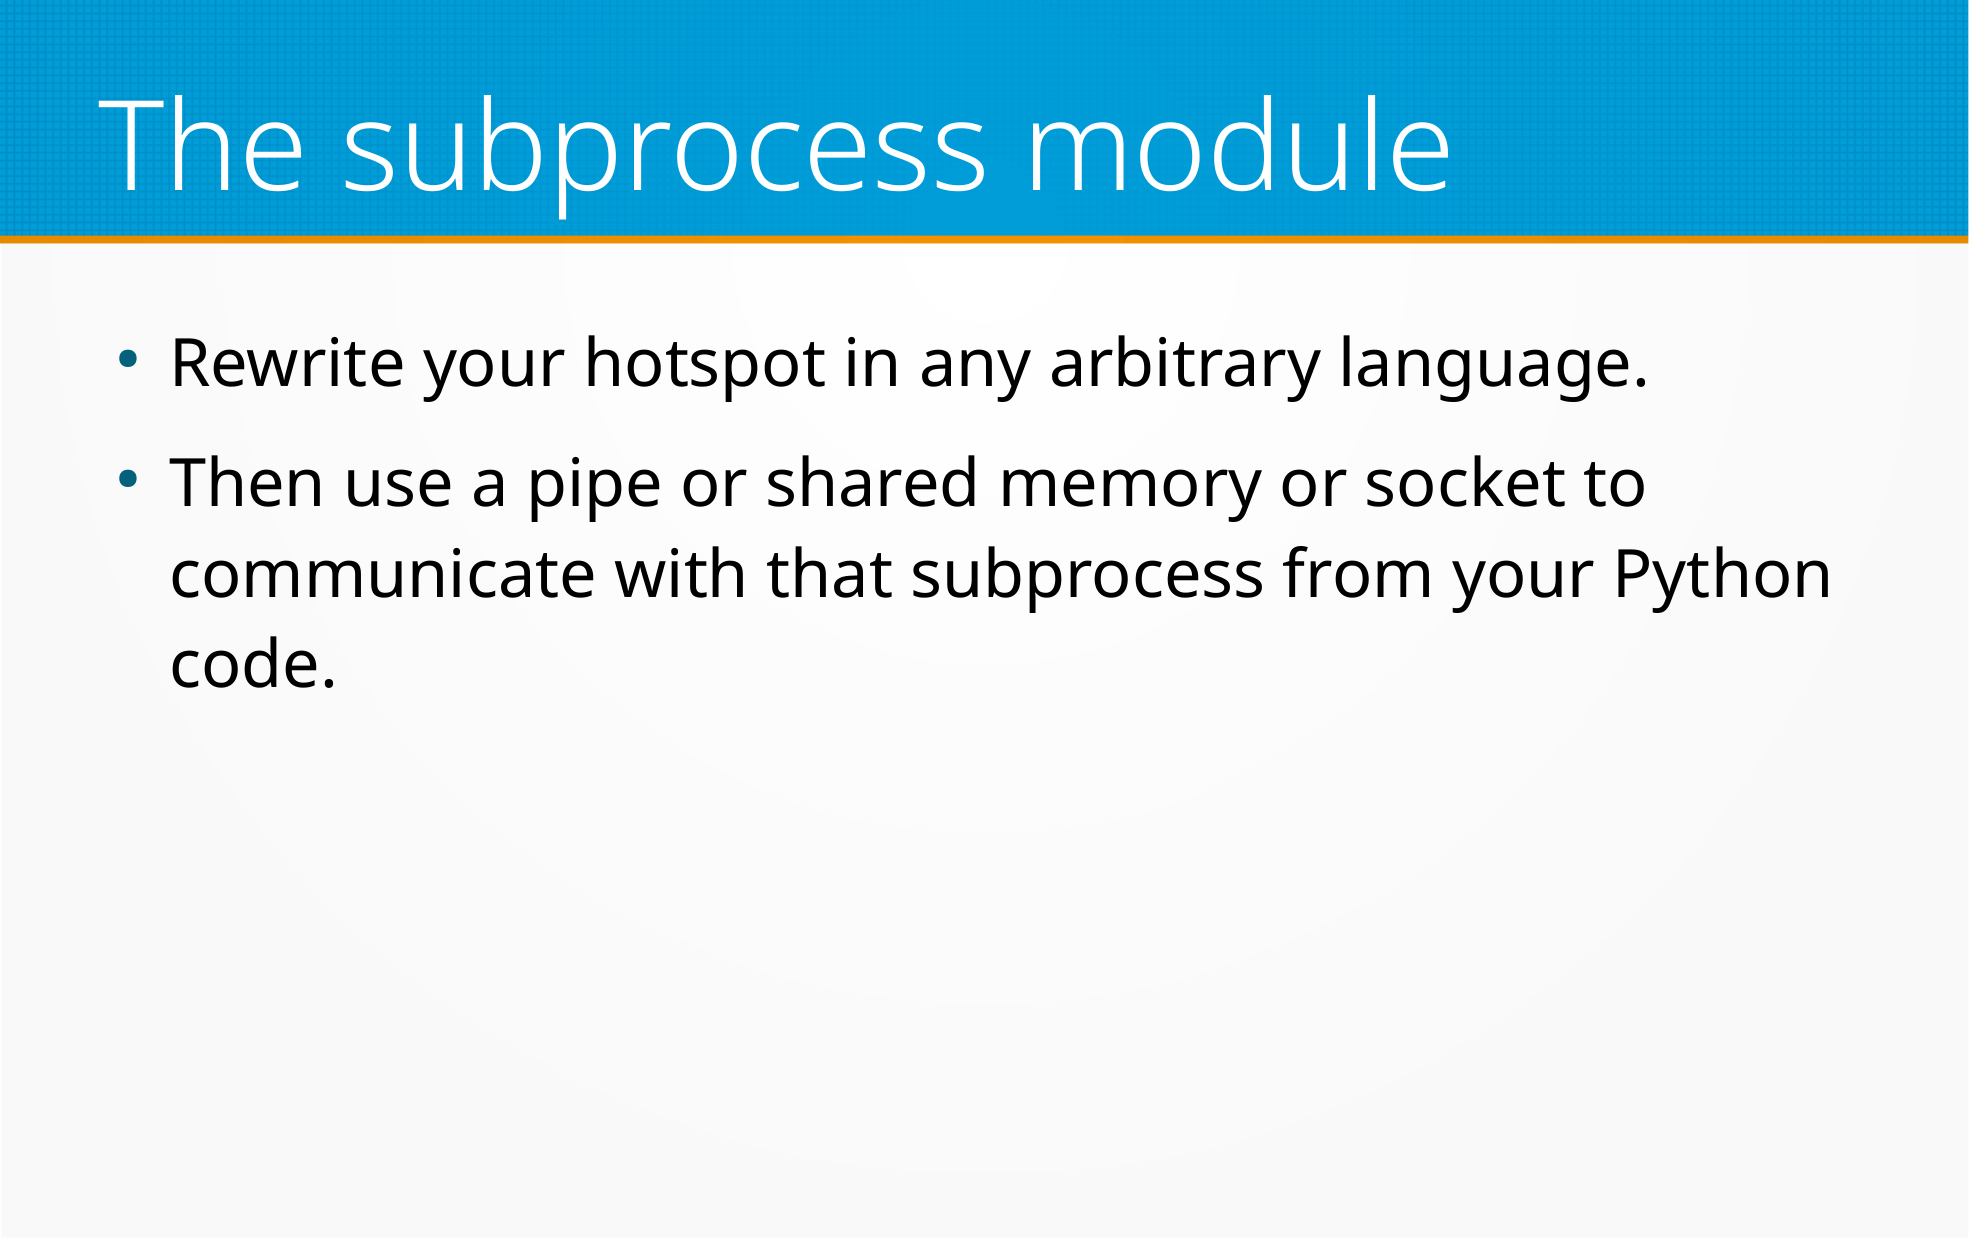

# The subprocess module
Rewrite your hotspot in any arbitrary language.
Then use a pipe or shared memory or socket to communicate with that subprocess from your Python code.